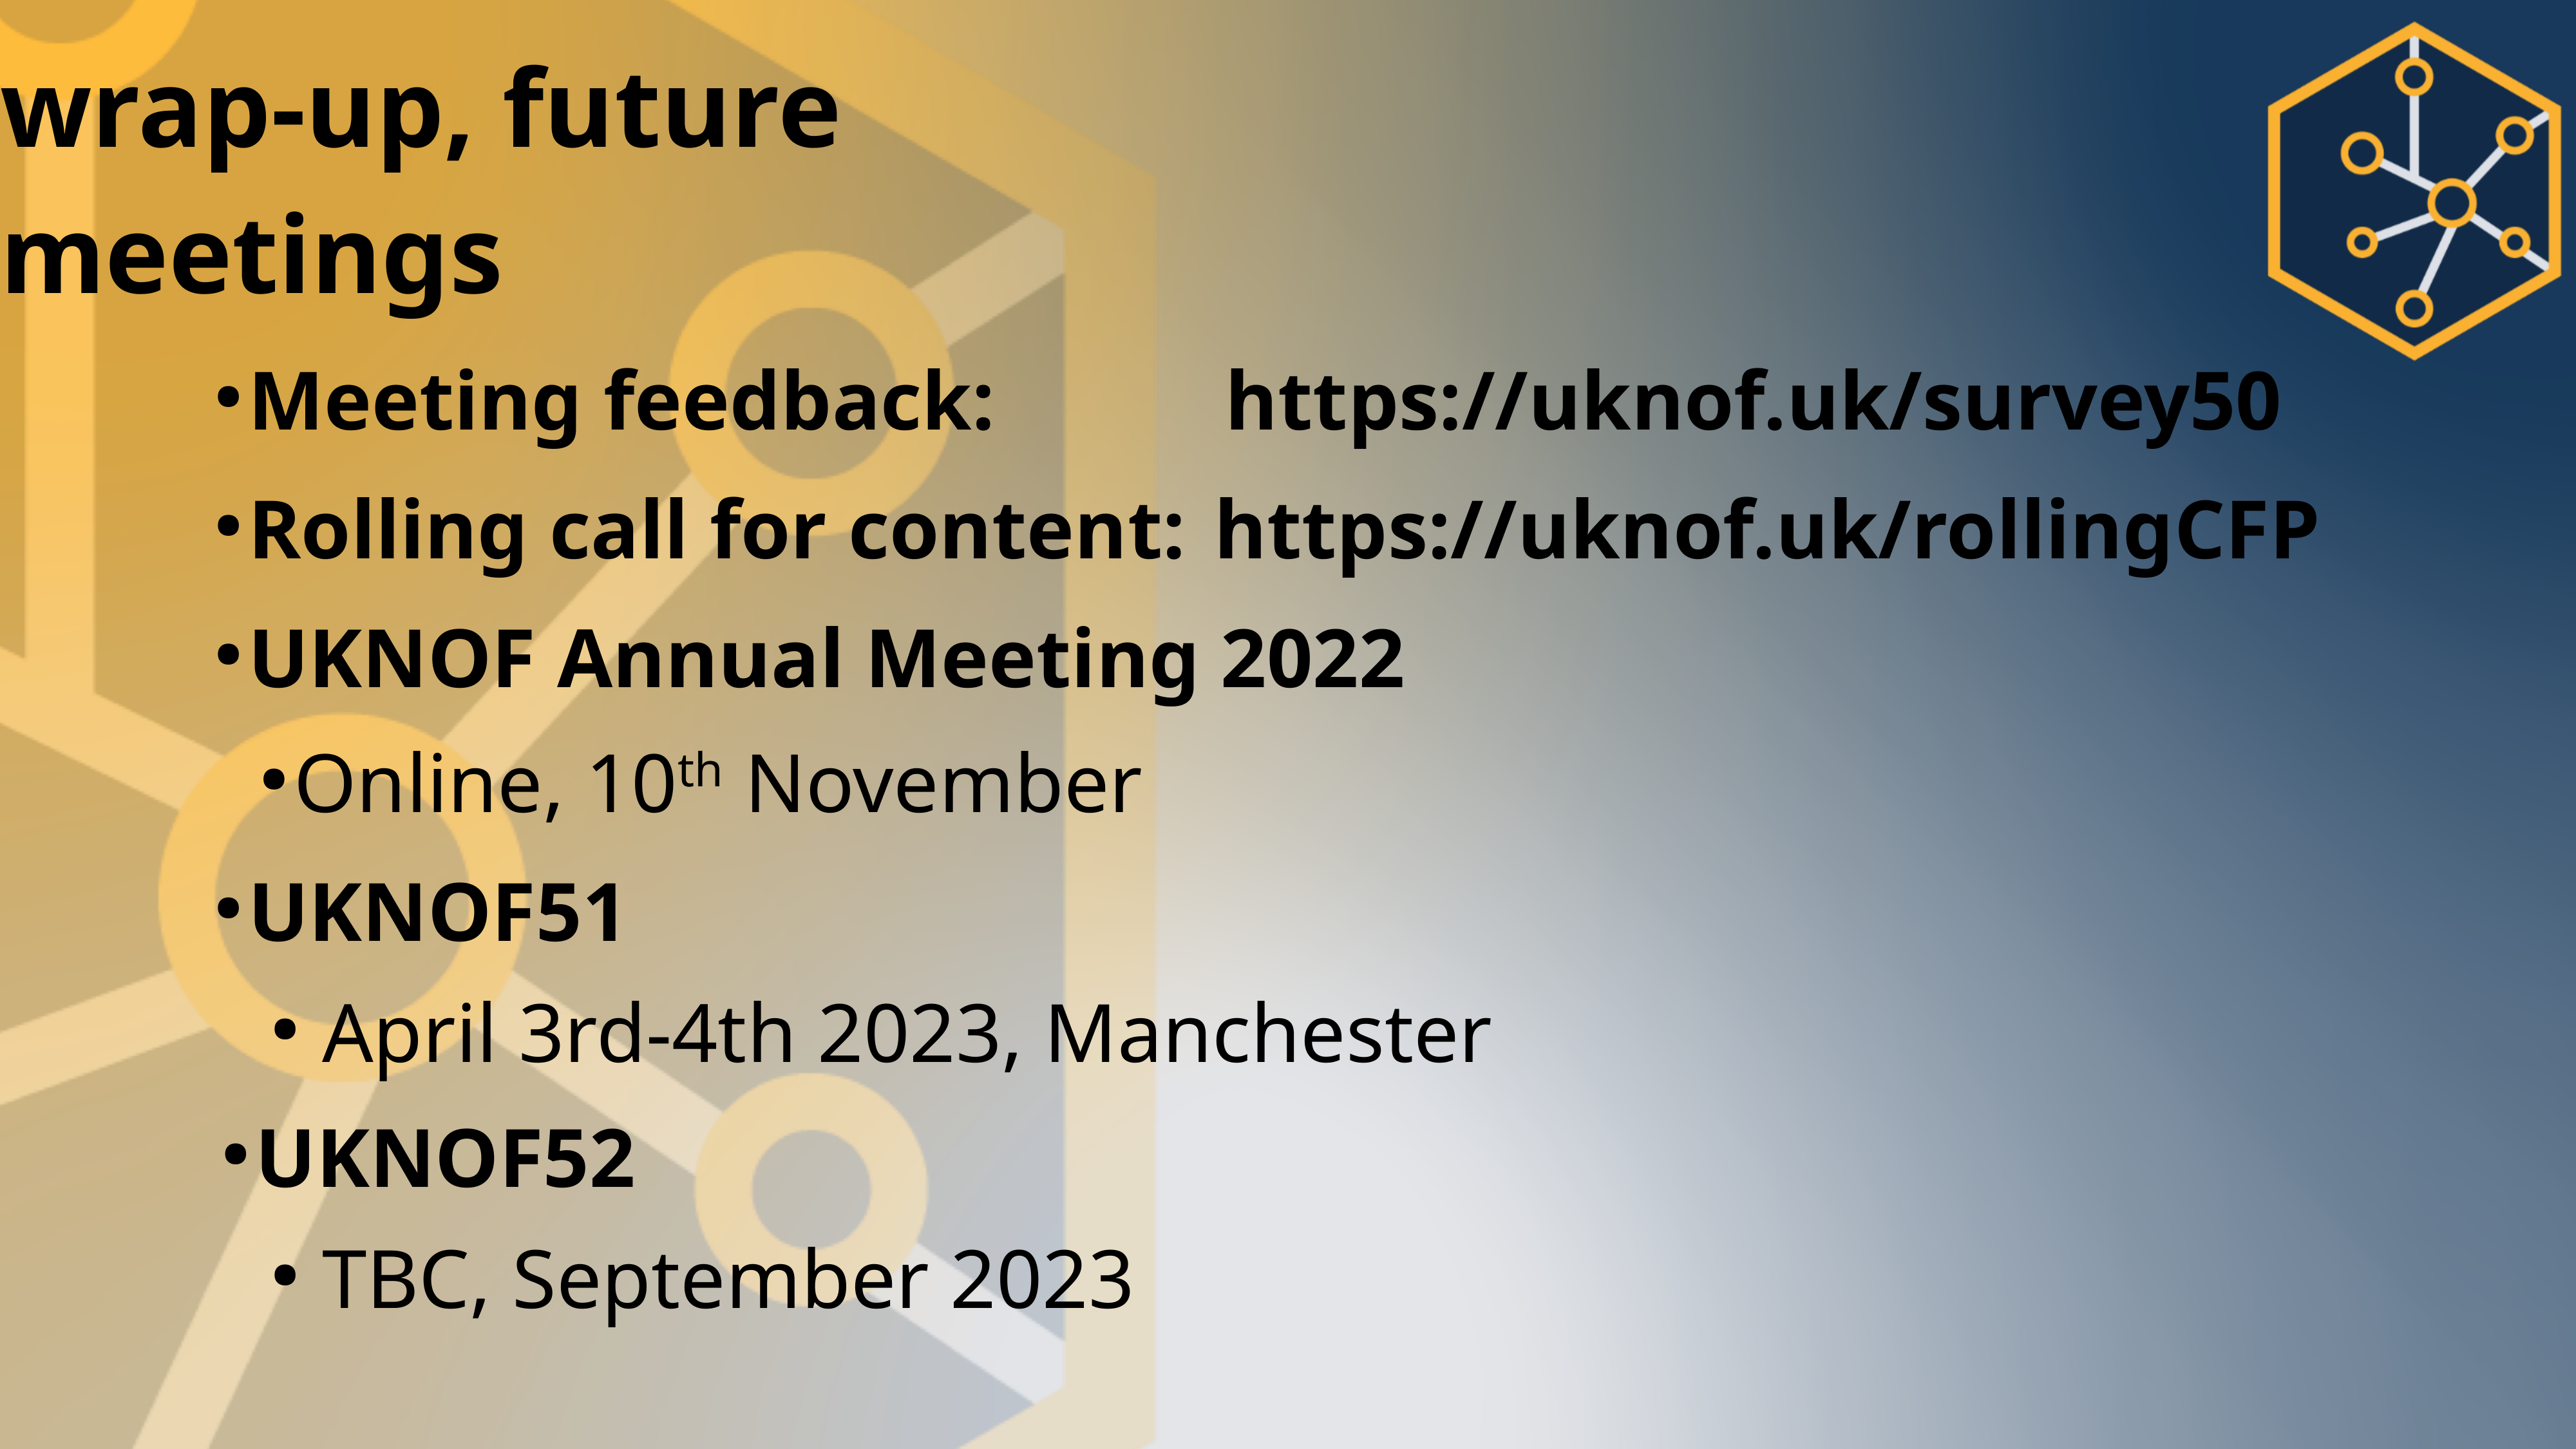

# wrap-up, future meetings
Meeting feedback: 				 https://uknof.uk/survey50
Rolling call for content:	https://uknof.uk/rollingCFP
UKNOF Annual Meeting 2022
Online, 10th November
UKNOF51
 April 3rd-4th 2023, Manchester
UKNOF52
 TBC, September 2023